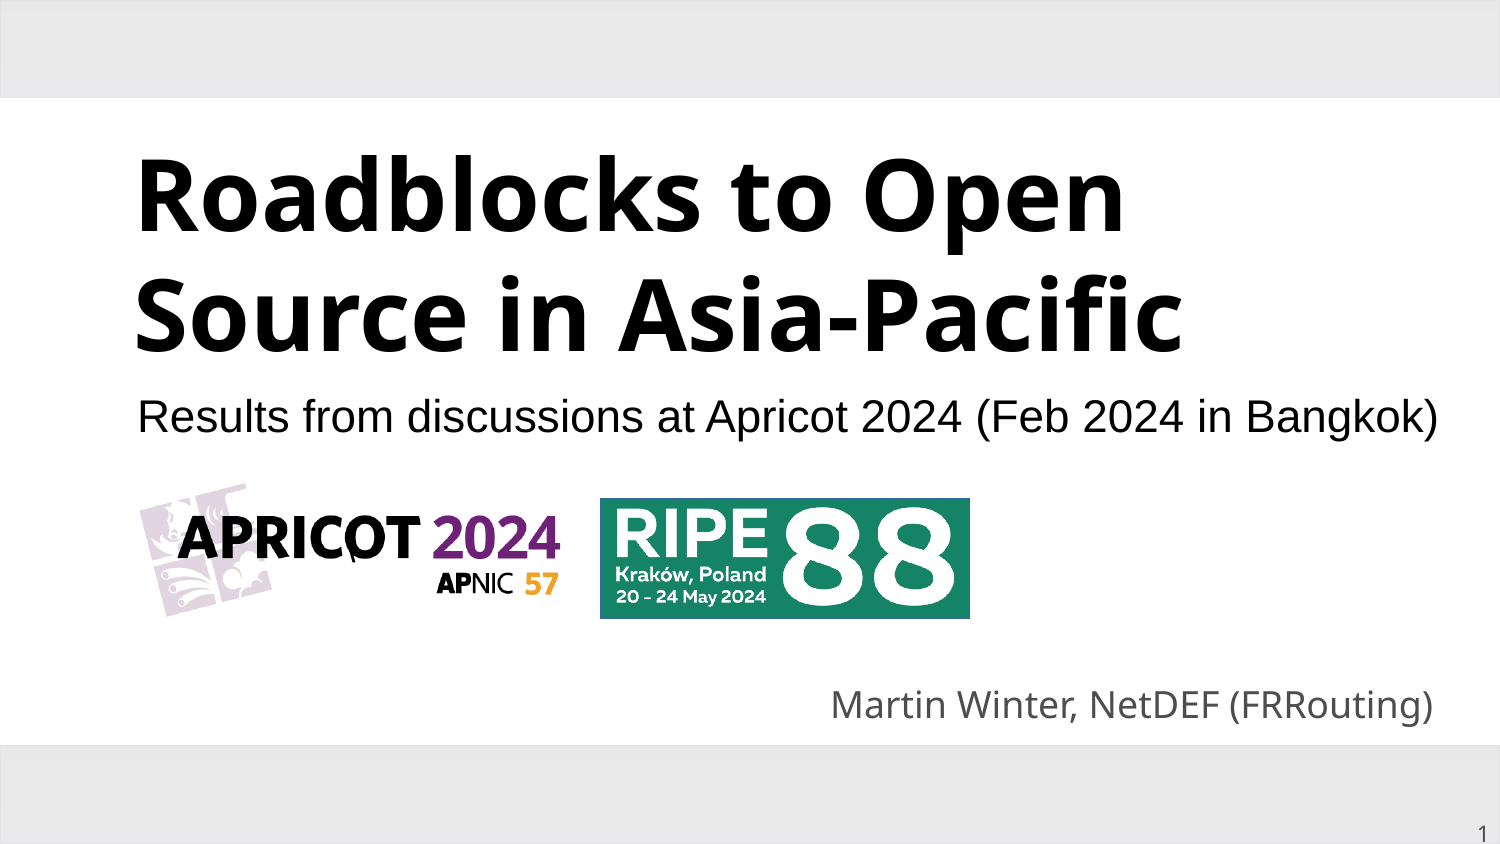

# Roadblocks to Open Source in Asia-Pacific
Results from discussions at Apricot 2024 (Feb 2024 in Bangkok)
\
Martin Winter, NetDEF (FRRouting)
1